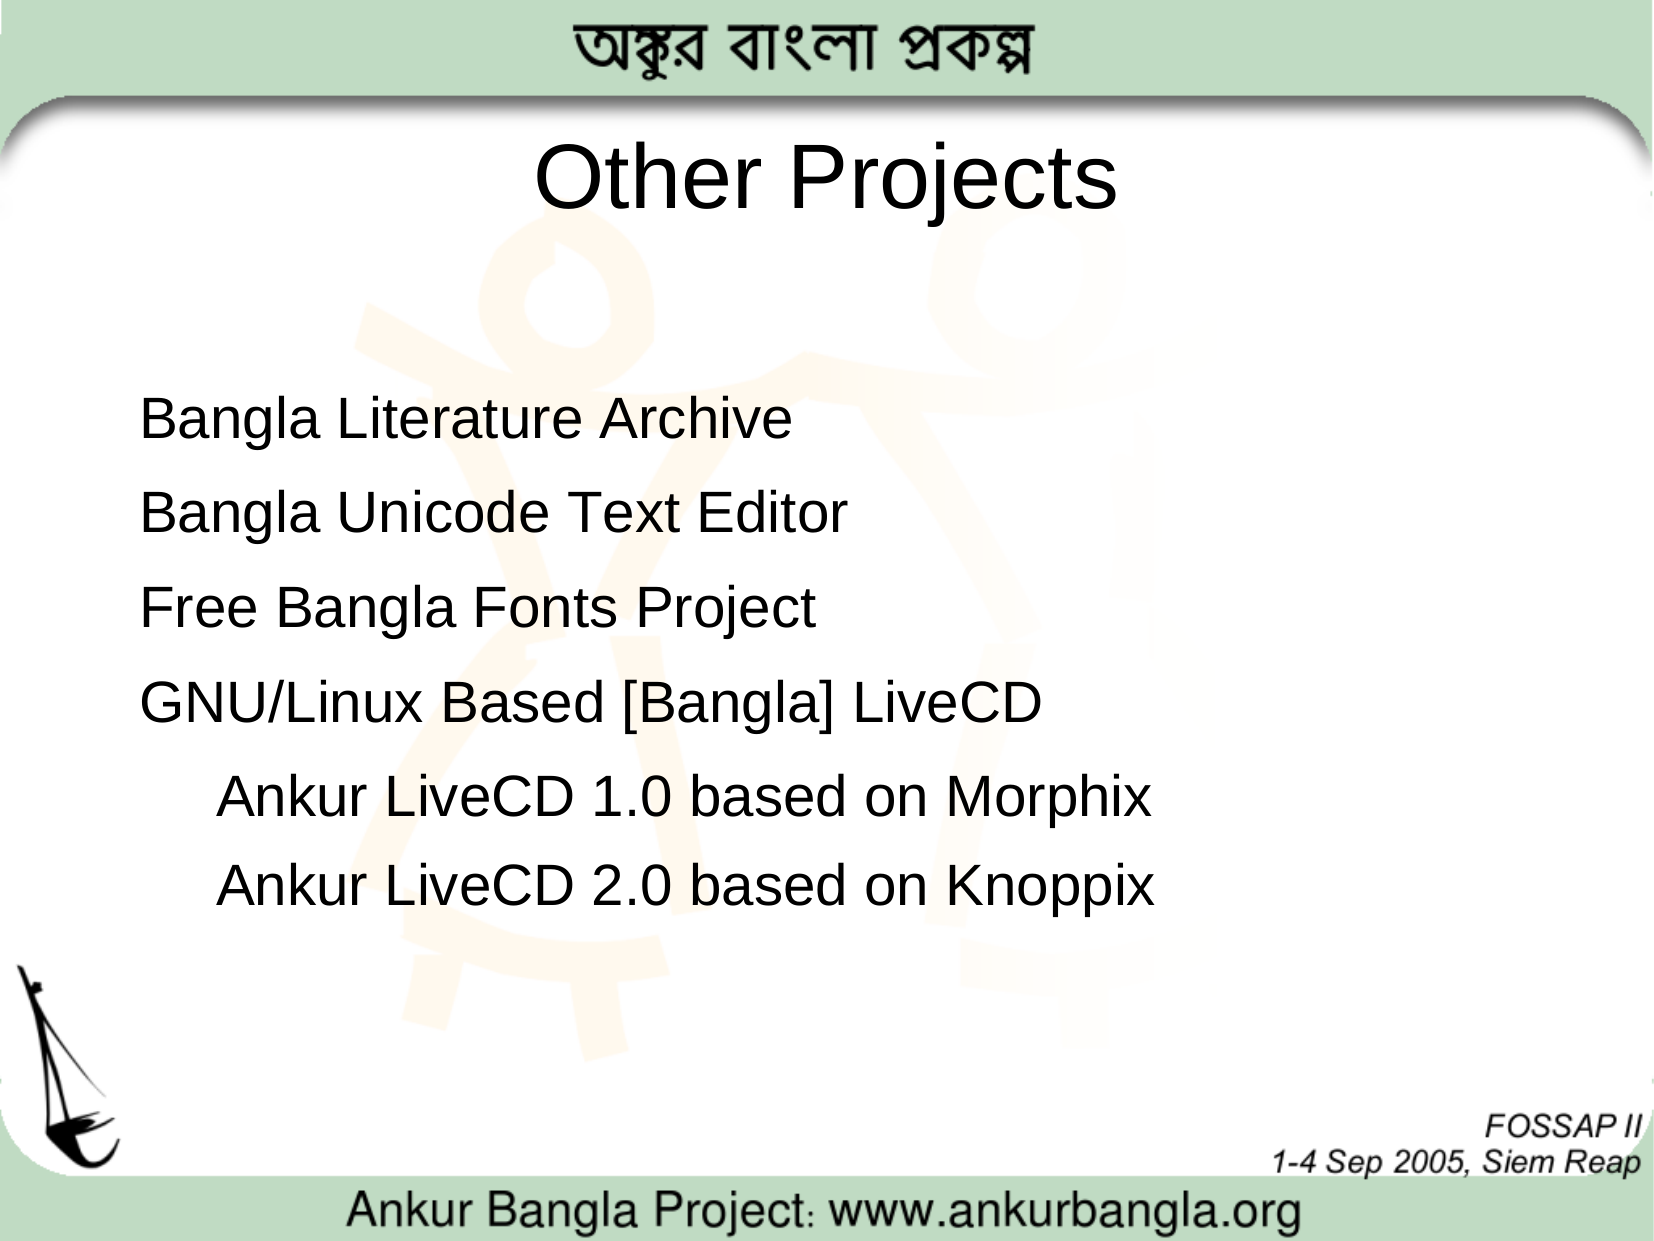

# Other Projects
Bangla Literature Archive
Bangla Unicode Text Editor
Free Bangla Fonts Project
GNU/Linux Based [Bangla] LiveCD
Ankur LiveCD 1.0 based on Morphix
Ankur LiveCD 2.0 based on Knoppix